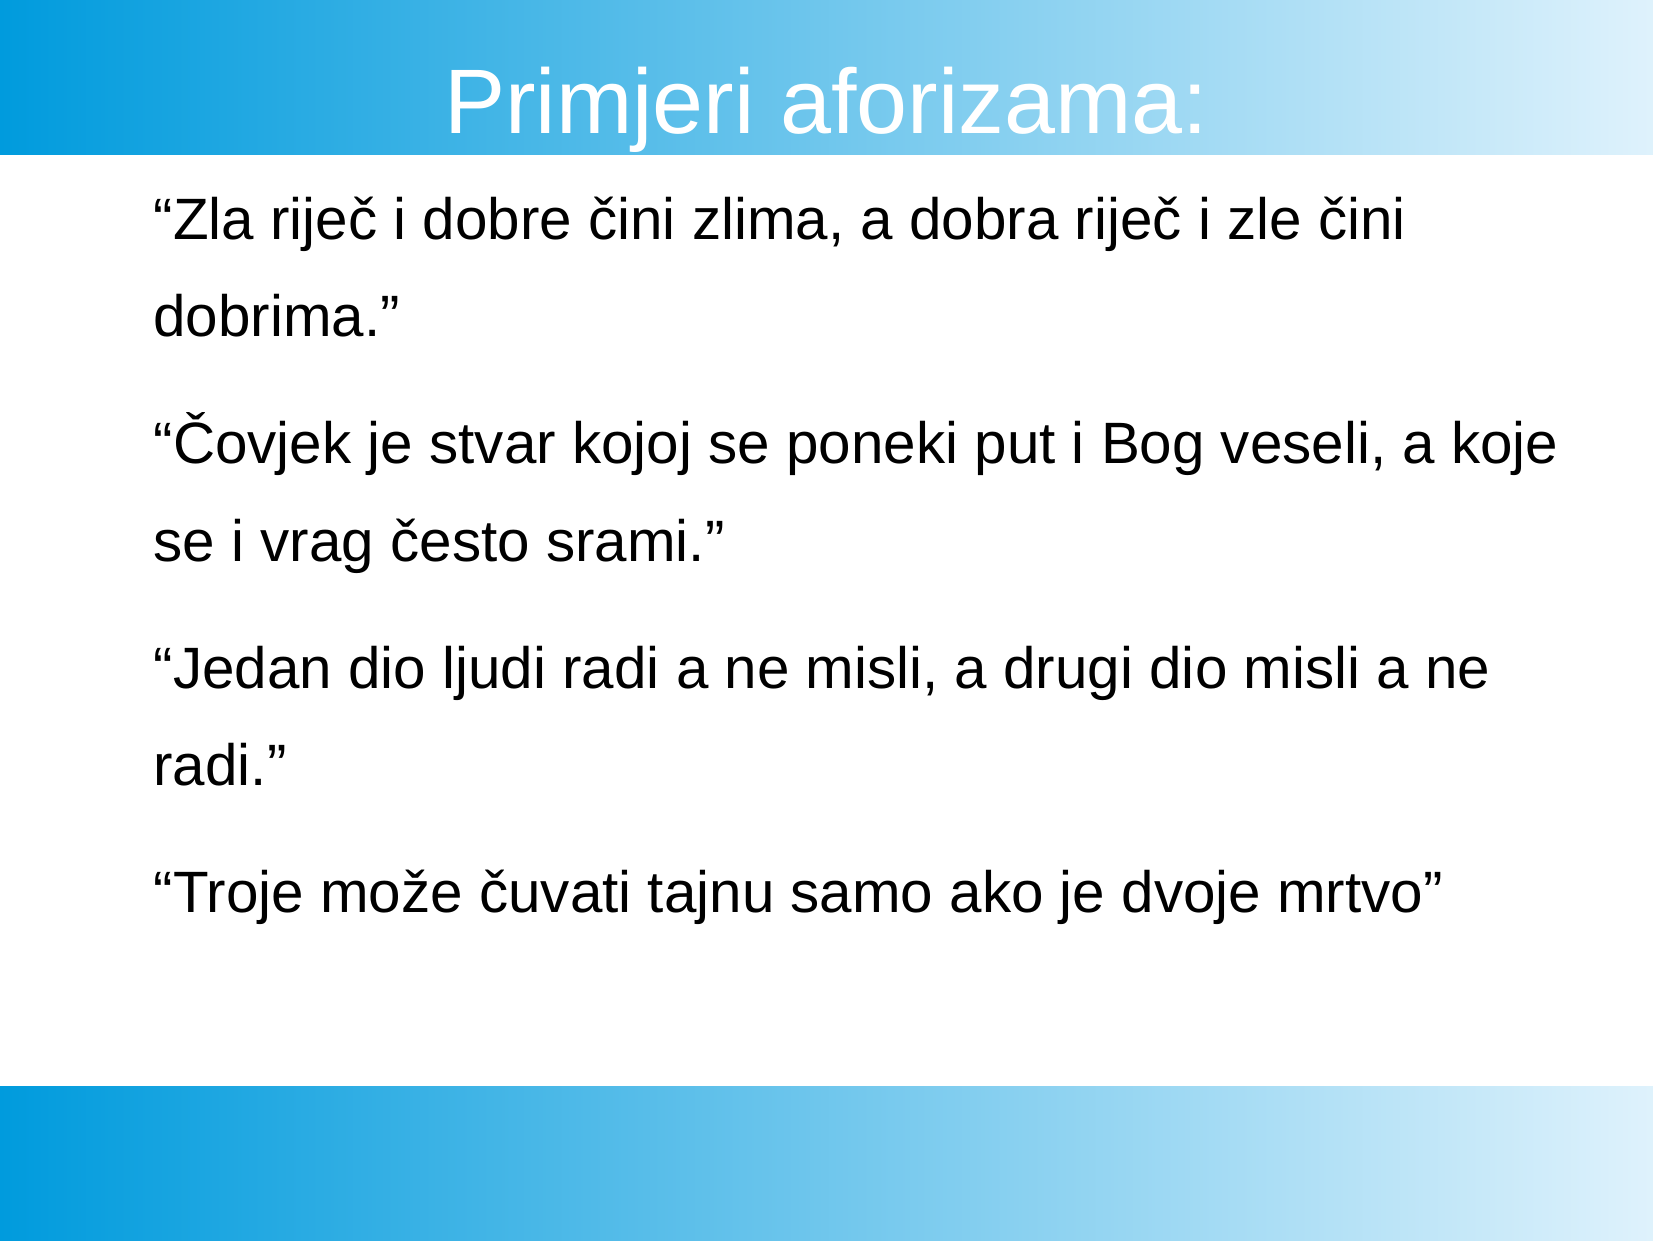

# Primjeri aforizama:
“Zla riječ i dobre čini zlima, a dobra riječ i zle čini dobrima.”
“Čovjek je stvar kojoj se poneki put i Bog veseli, a koje se i vrag često srami.”
“Jedan dio ljudi radi a ne misli, a drugi dio misli a ne radi.”
“Troje može čuvati tajnu samo ako je dvoje mrtvo”